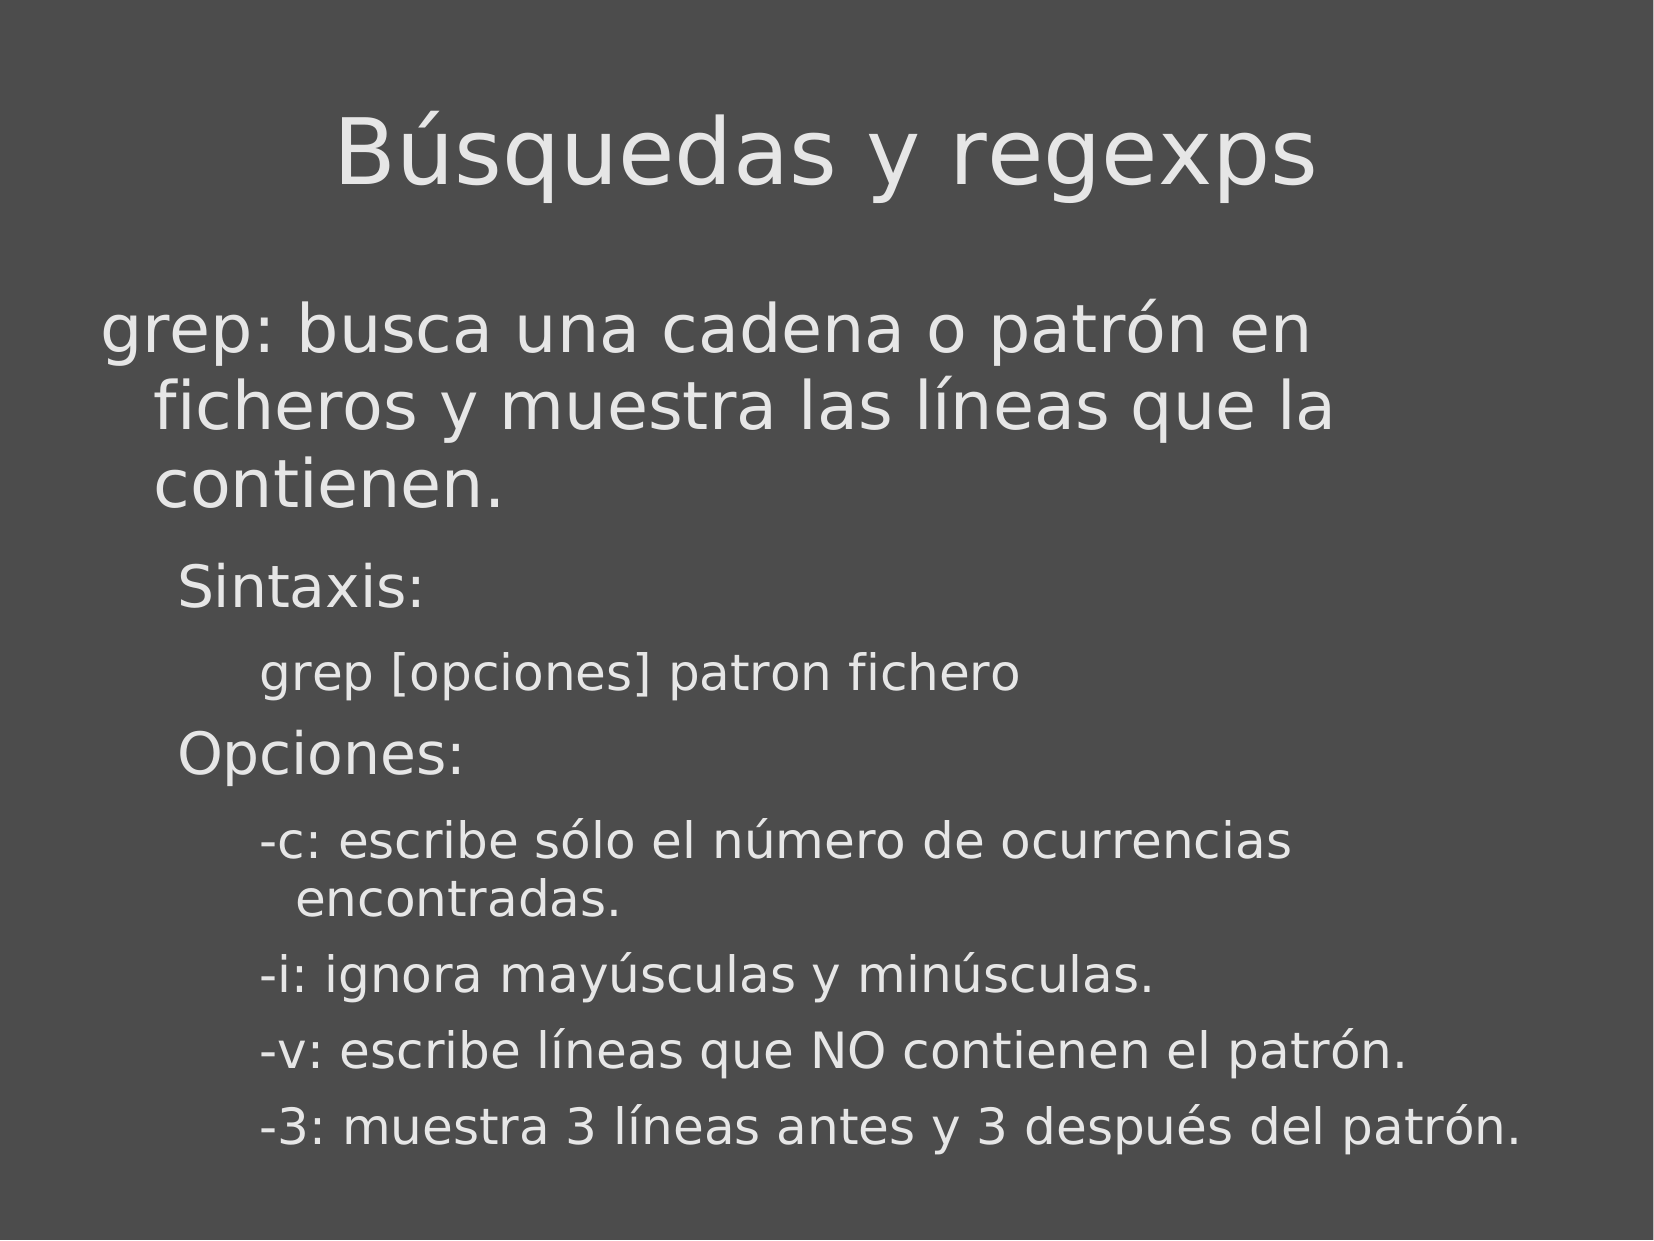

# Búsquedas y regexps
grep: busca una cadena o patrón en ficheros y muestra las líneas que la contienen.
Sintaxis:
grep [opciones] patron fichero
Opciones:
-c: escribe sólo el número de ocurrencias encontradas.
-i: ignora mayúsculas y minúsculas.
-v: escribe líneas que NO contienen el patrón.
-3: muestra 3 líneas antes y 3 después del patrón.